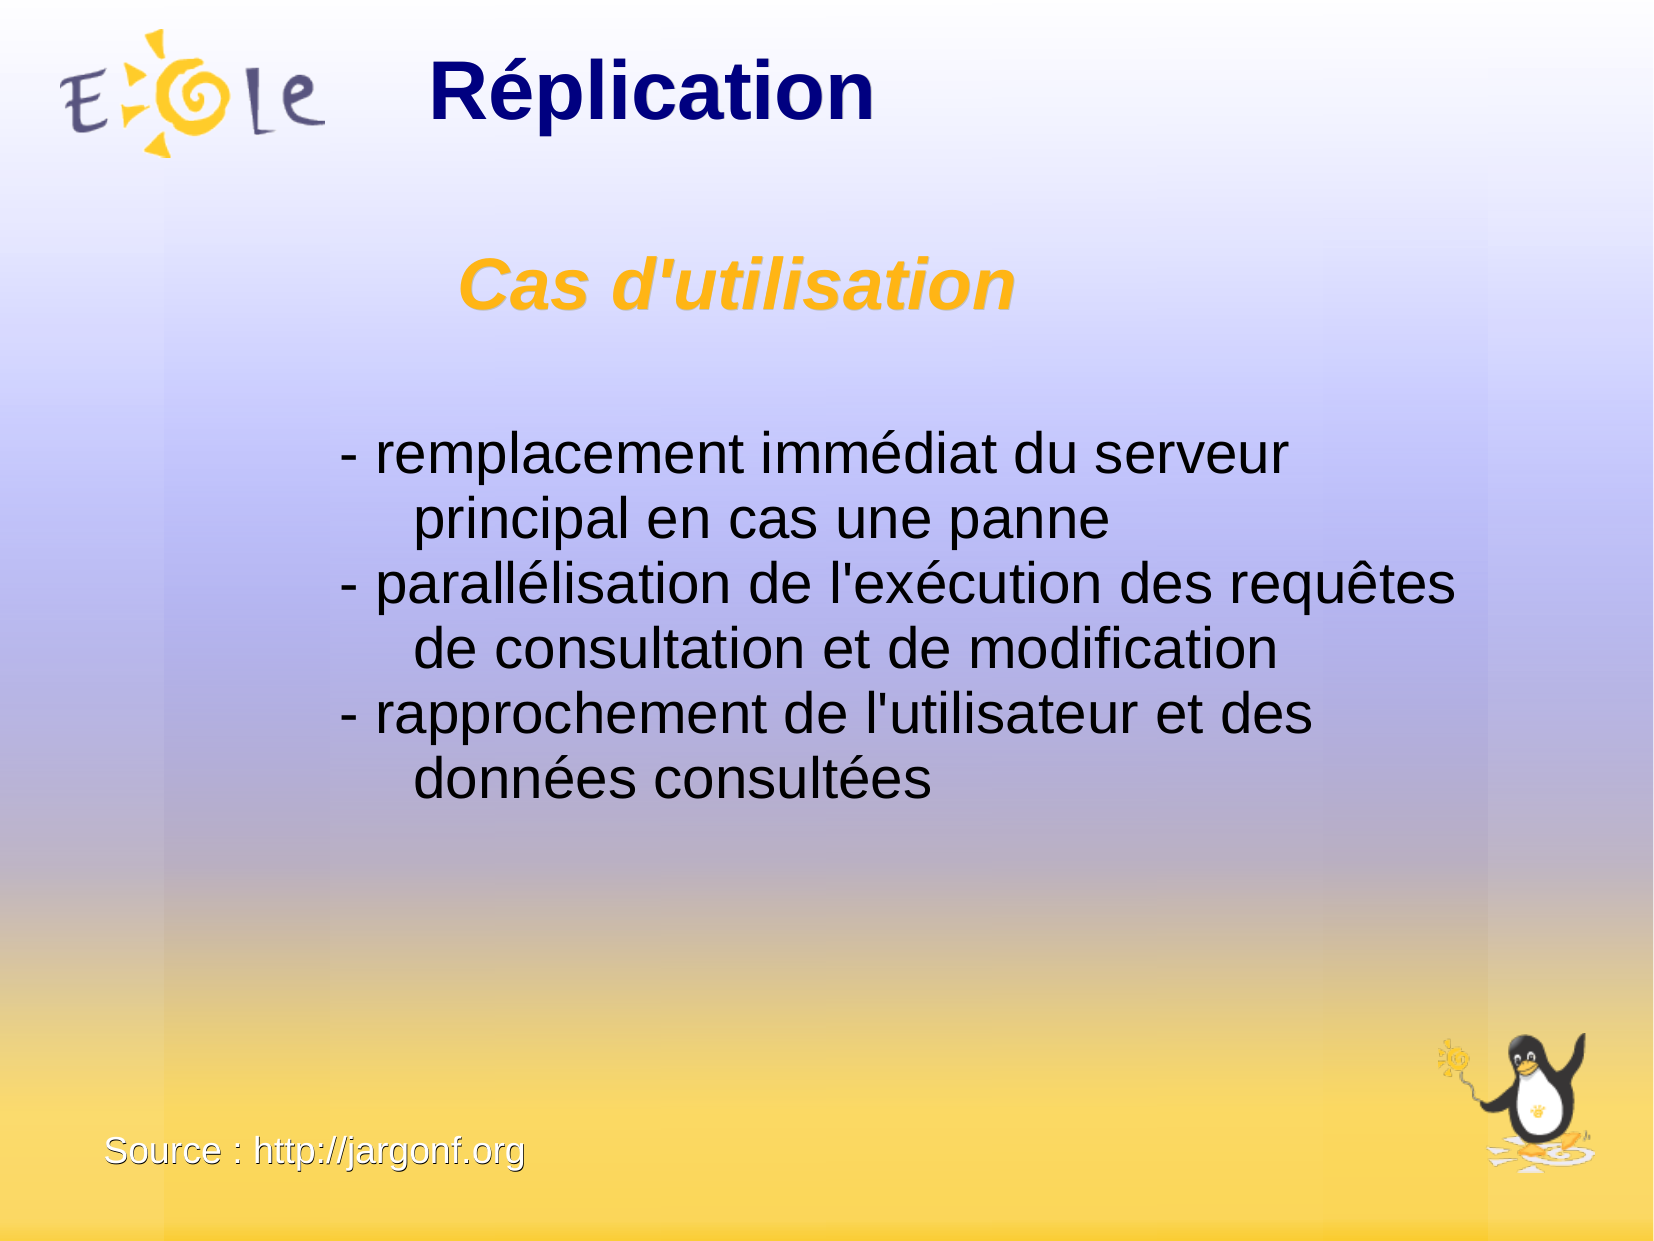

Réplication
Cas d'utilisation
- remplacement immédiat du serveur
	principal en cas une panne
- parallélisation de l'exécution des requêtes
	de consultation et de modification
- rapprochement de l'utilisateur et des
	données consultées
Source : http://jargonf.org